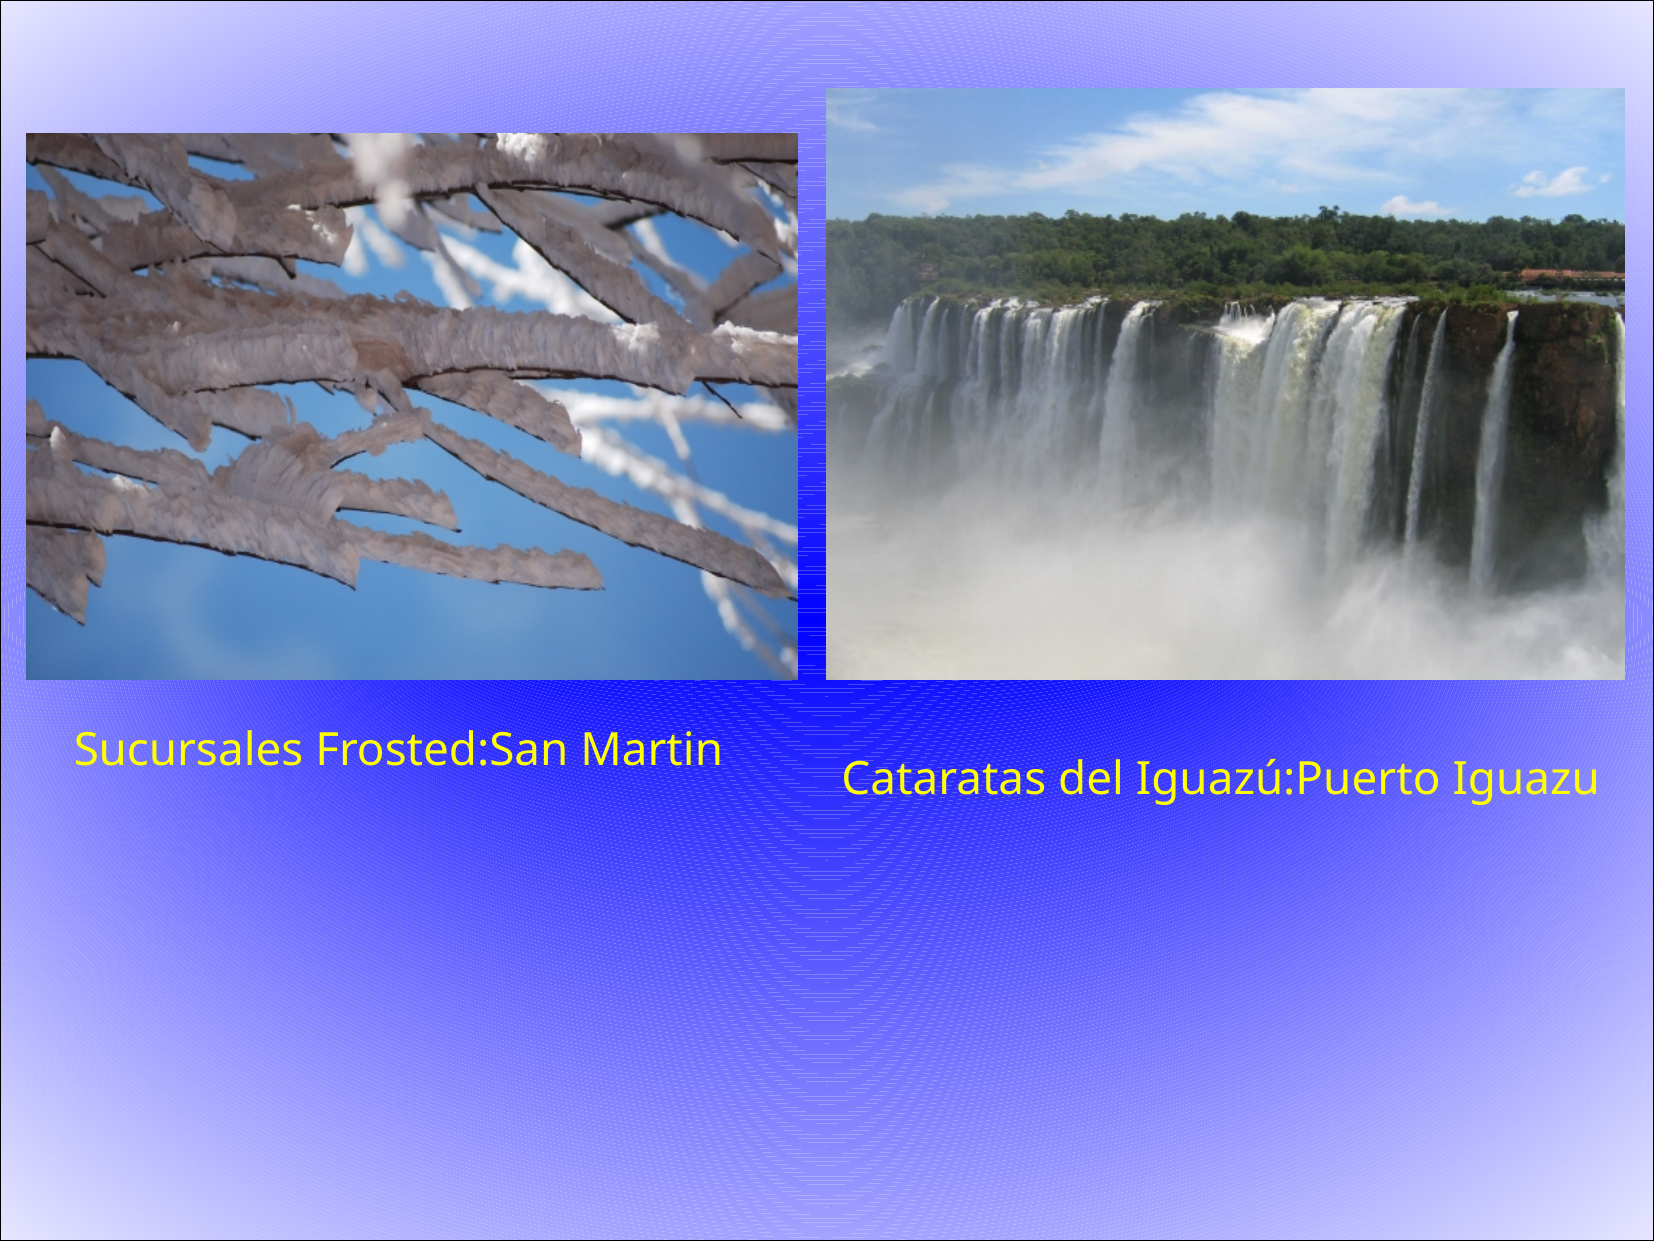

Sucursales Frosted:San Martin
Cataratas del Iguazú:Puerto Iguazu